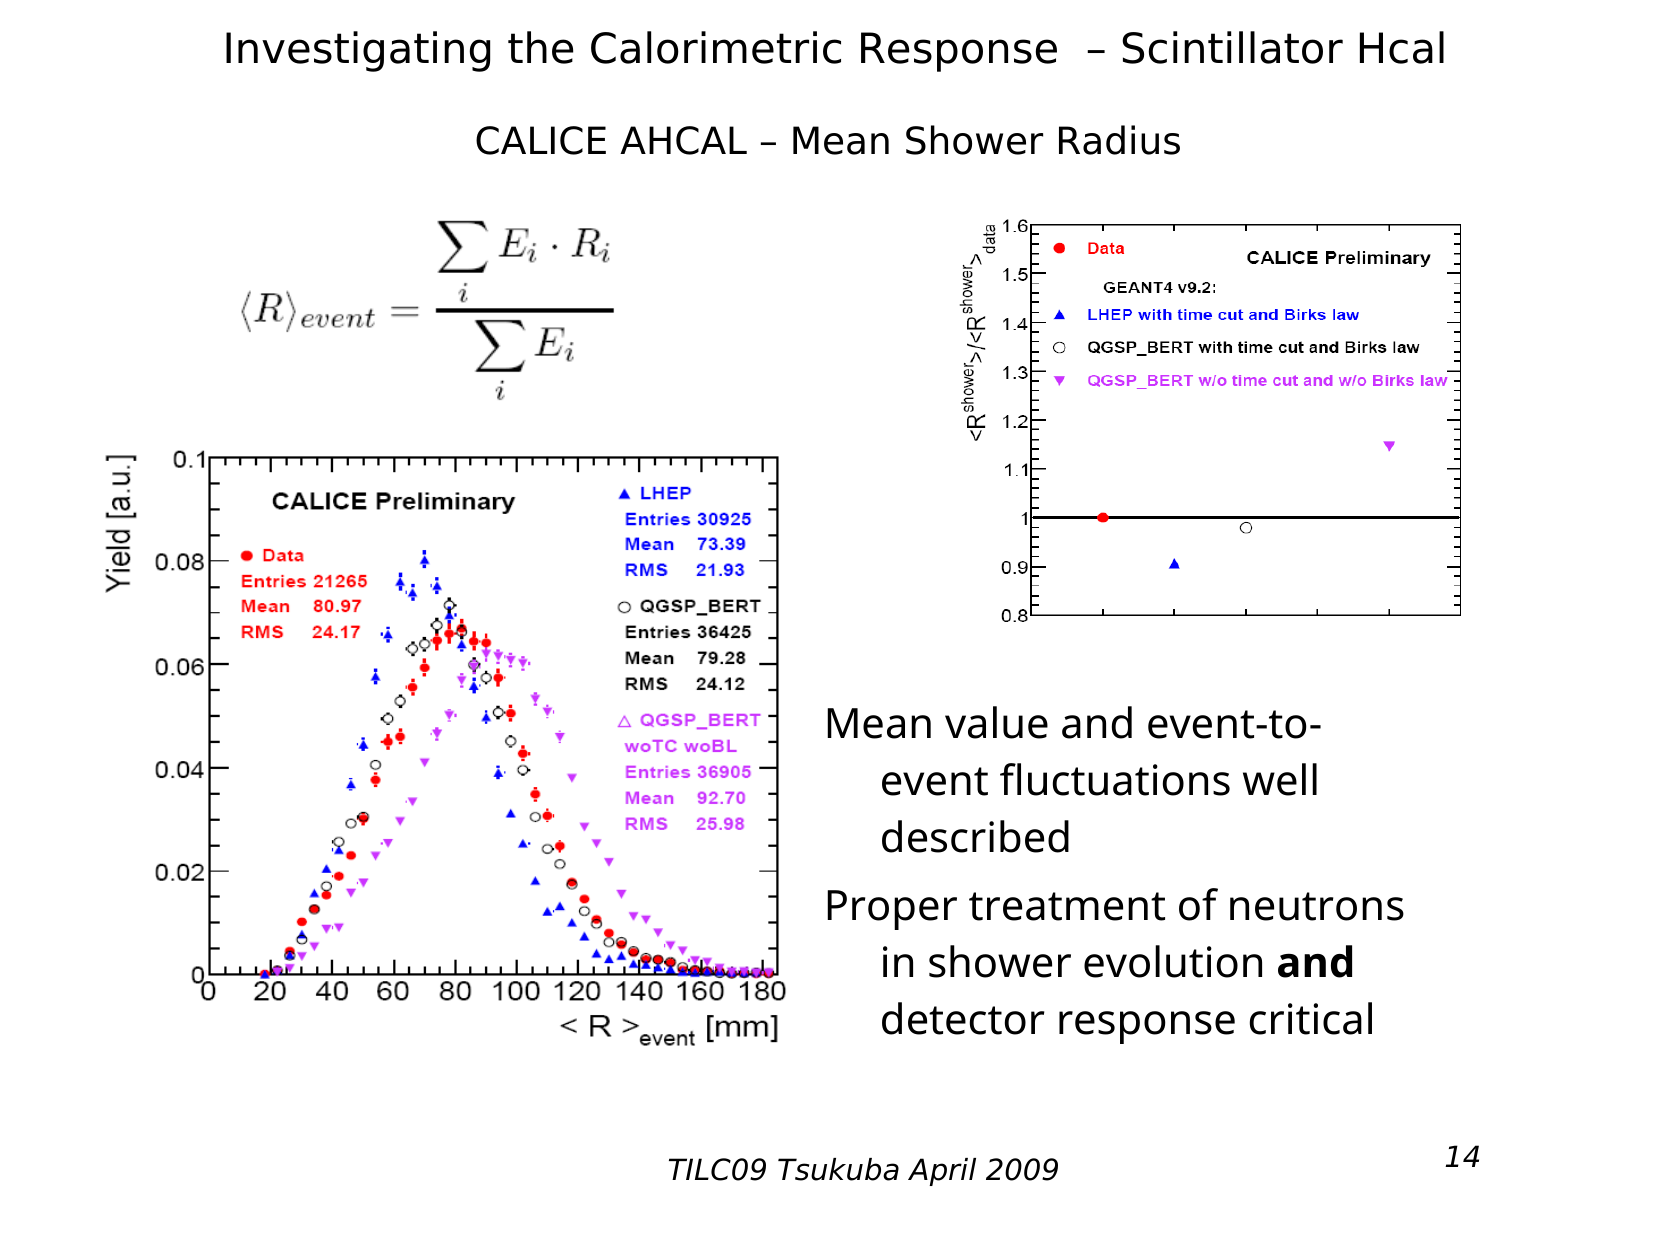

Investigating the Calorimetric Response – Scintillator Hcal
CALICE AHCAL – Mean Shower Radius
Mean value and event-to-event fluctuations well described
Proper treatment of neutrons in shower evolution and detector response critical
ECFA 2008 Warsaw June 2008